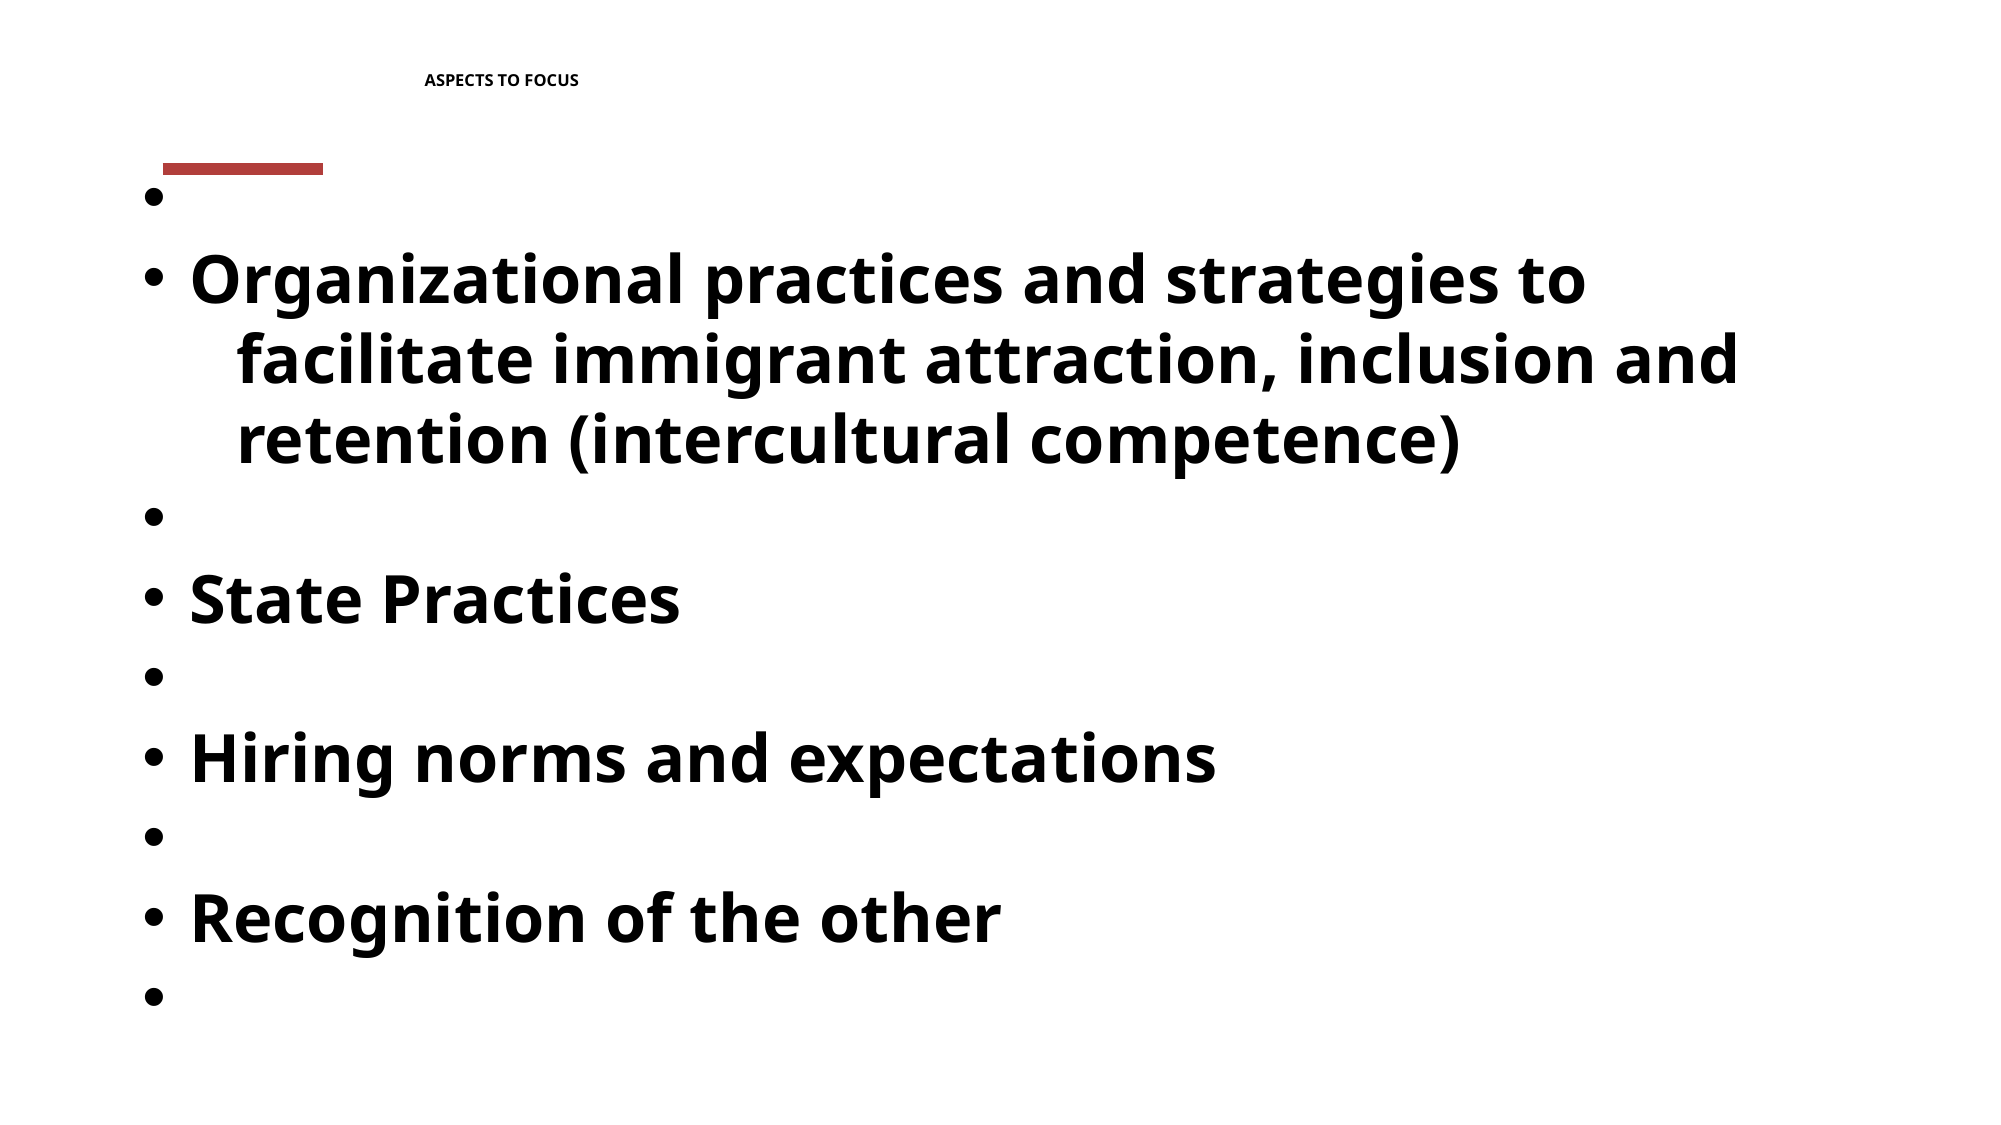

# ASPECTS TO FOCUS
Organizational practices and strategies to facilitate immigrant attraction, inclusion and retention (intercultural competence)
State Practices
Hiring norms and expectations
Recognition of the other